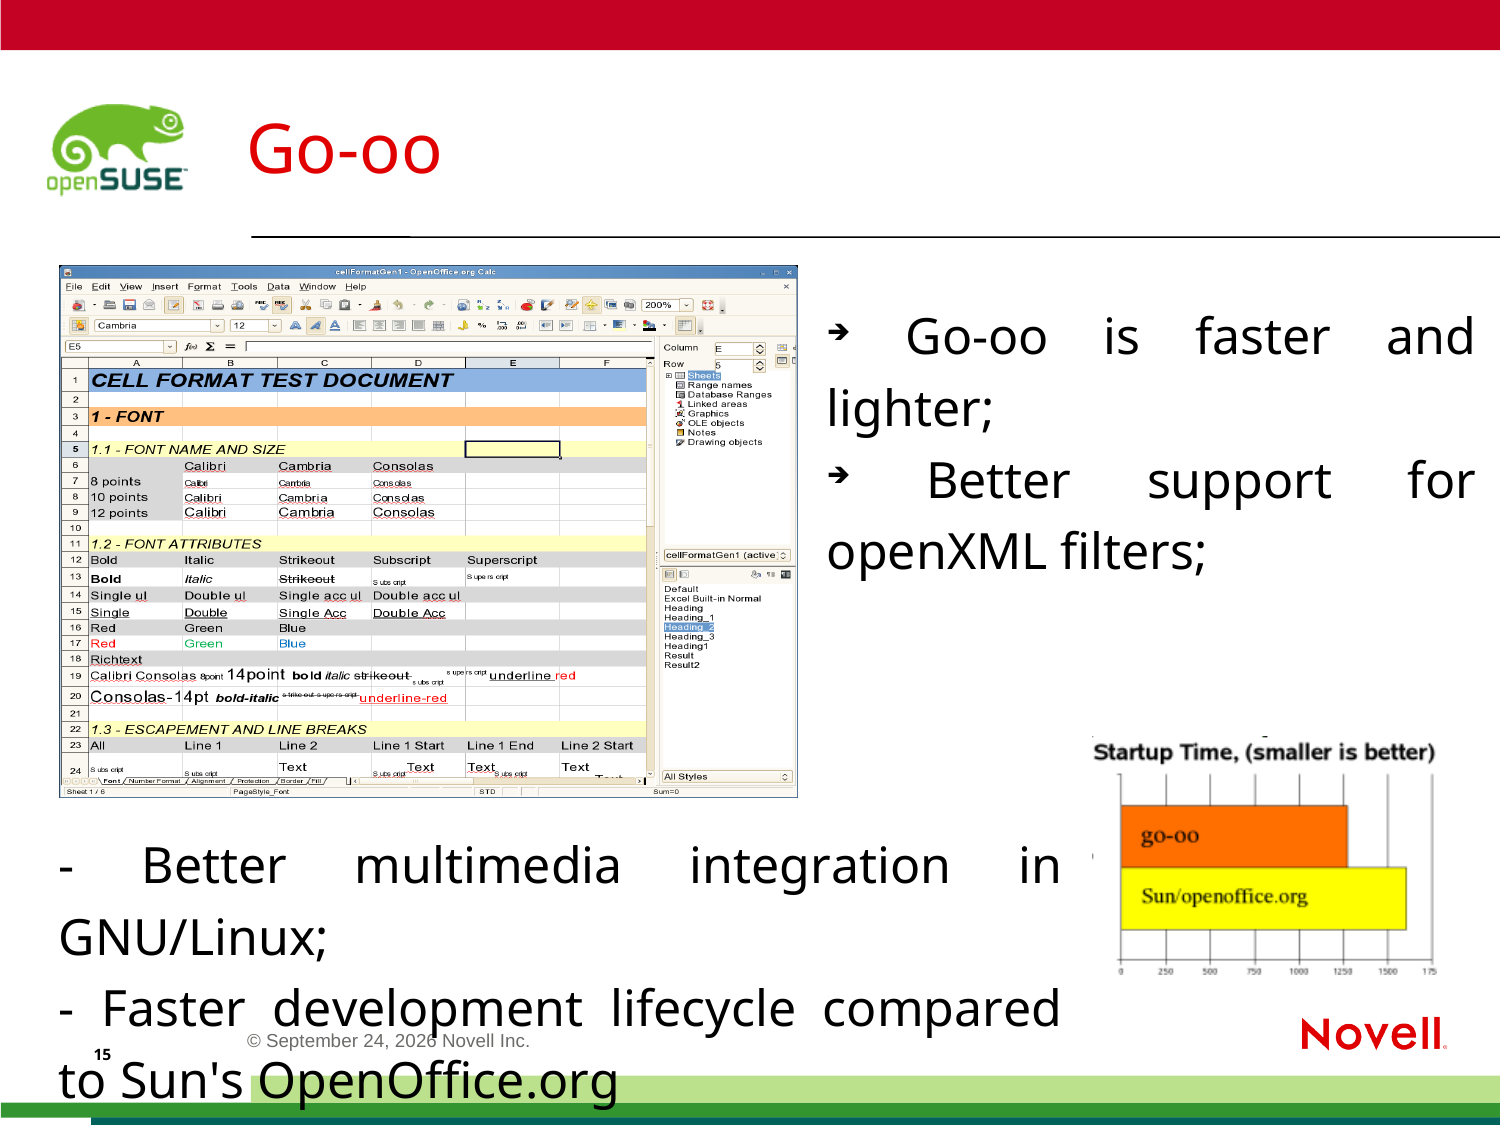

# Go-oo
 Go-oo is faster and lighter;
 Better support for openXML filters;
- Better multimedia integration in GNU/Linux;
- Faster development lifecycle compared to Sun's OpenOffice.org